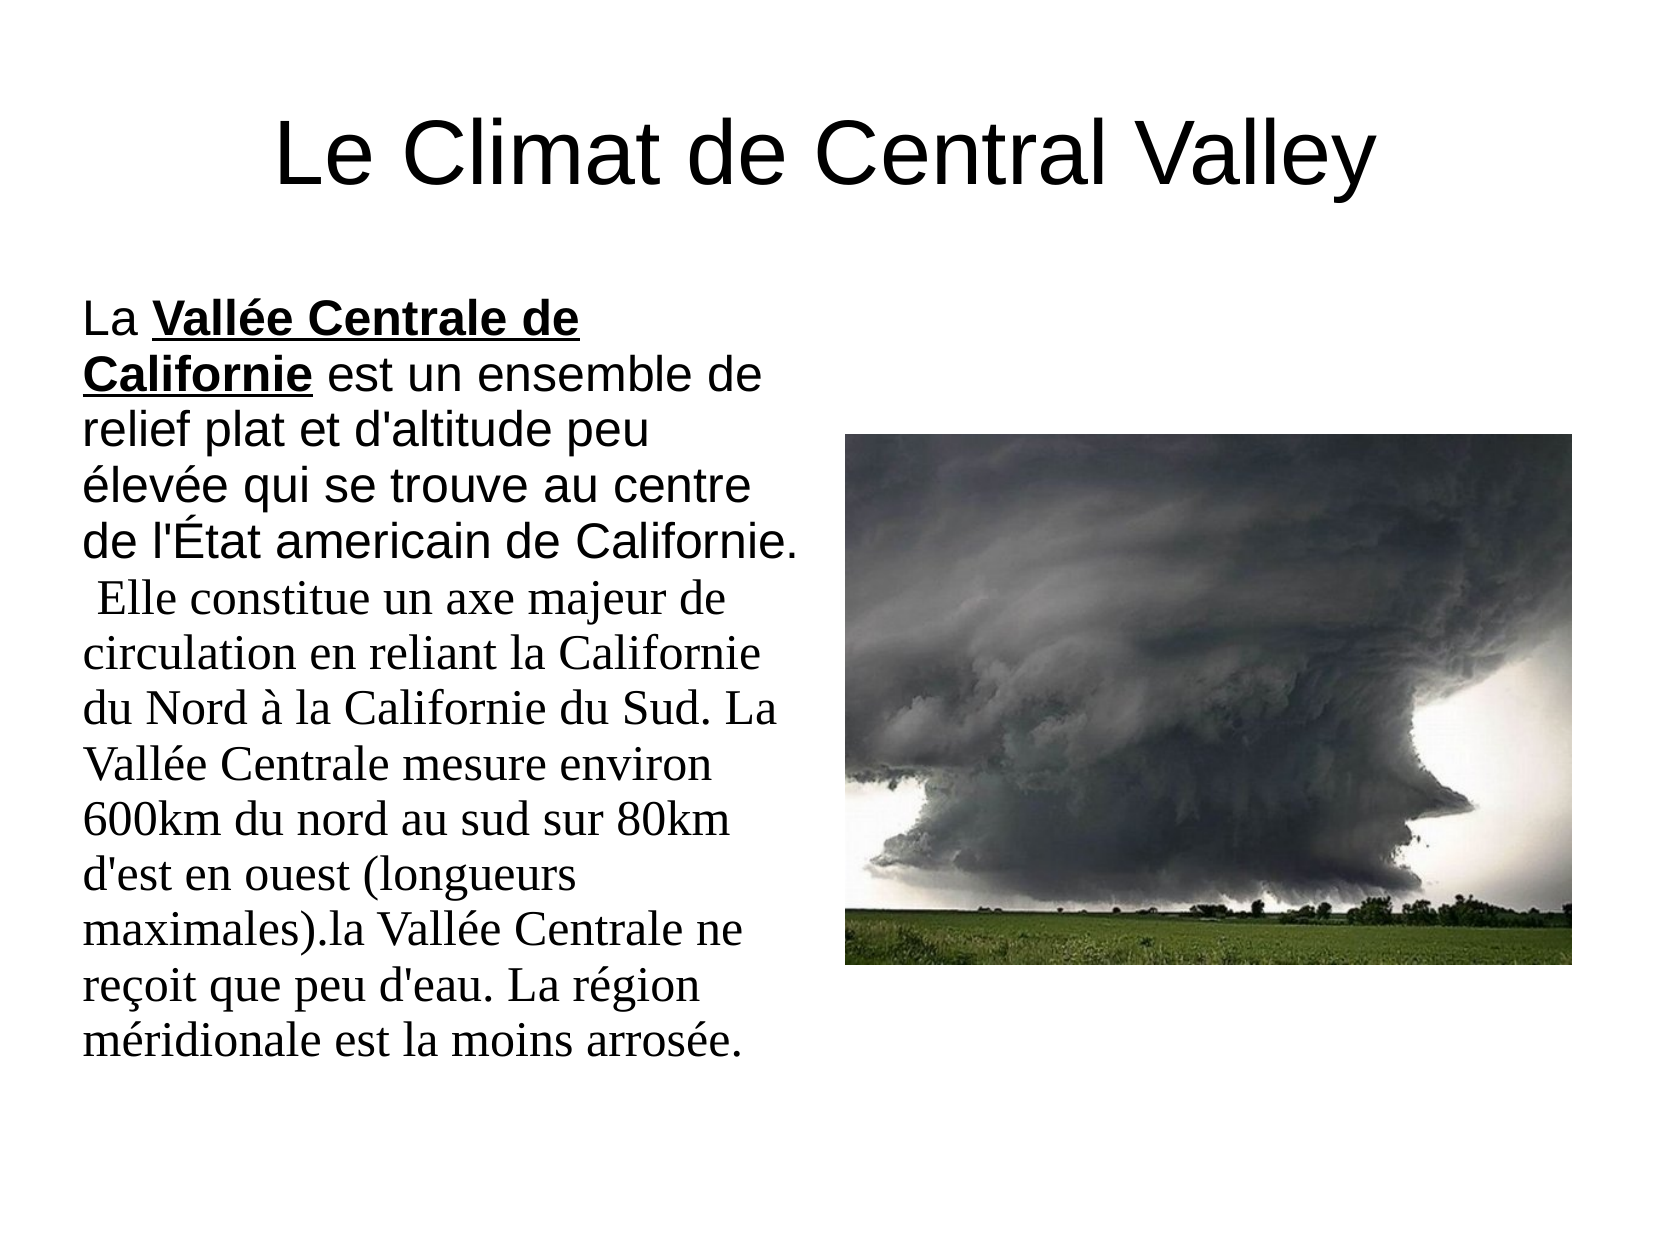

# Le Climat de Central Valley
La Vallée Centrale de Californie est un ensemble de relief plat et d'altitude peu élevée qui se trouve au centre de l'État americain de Californie. Elle constitue un axe majeur de circulation en reliant la Californie du Nord à la Californie du Sud. La Vallée Centrale mesure environ 600km du nord au sud sur 80km d'est en ouest (longueurs maximales).la Vallée Centrale ne reçoit que peu d'eau. La région méridionale est la moins arrosée.